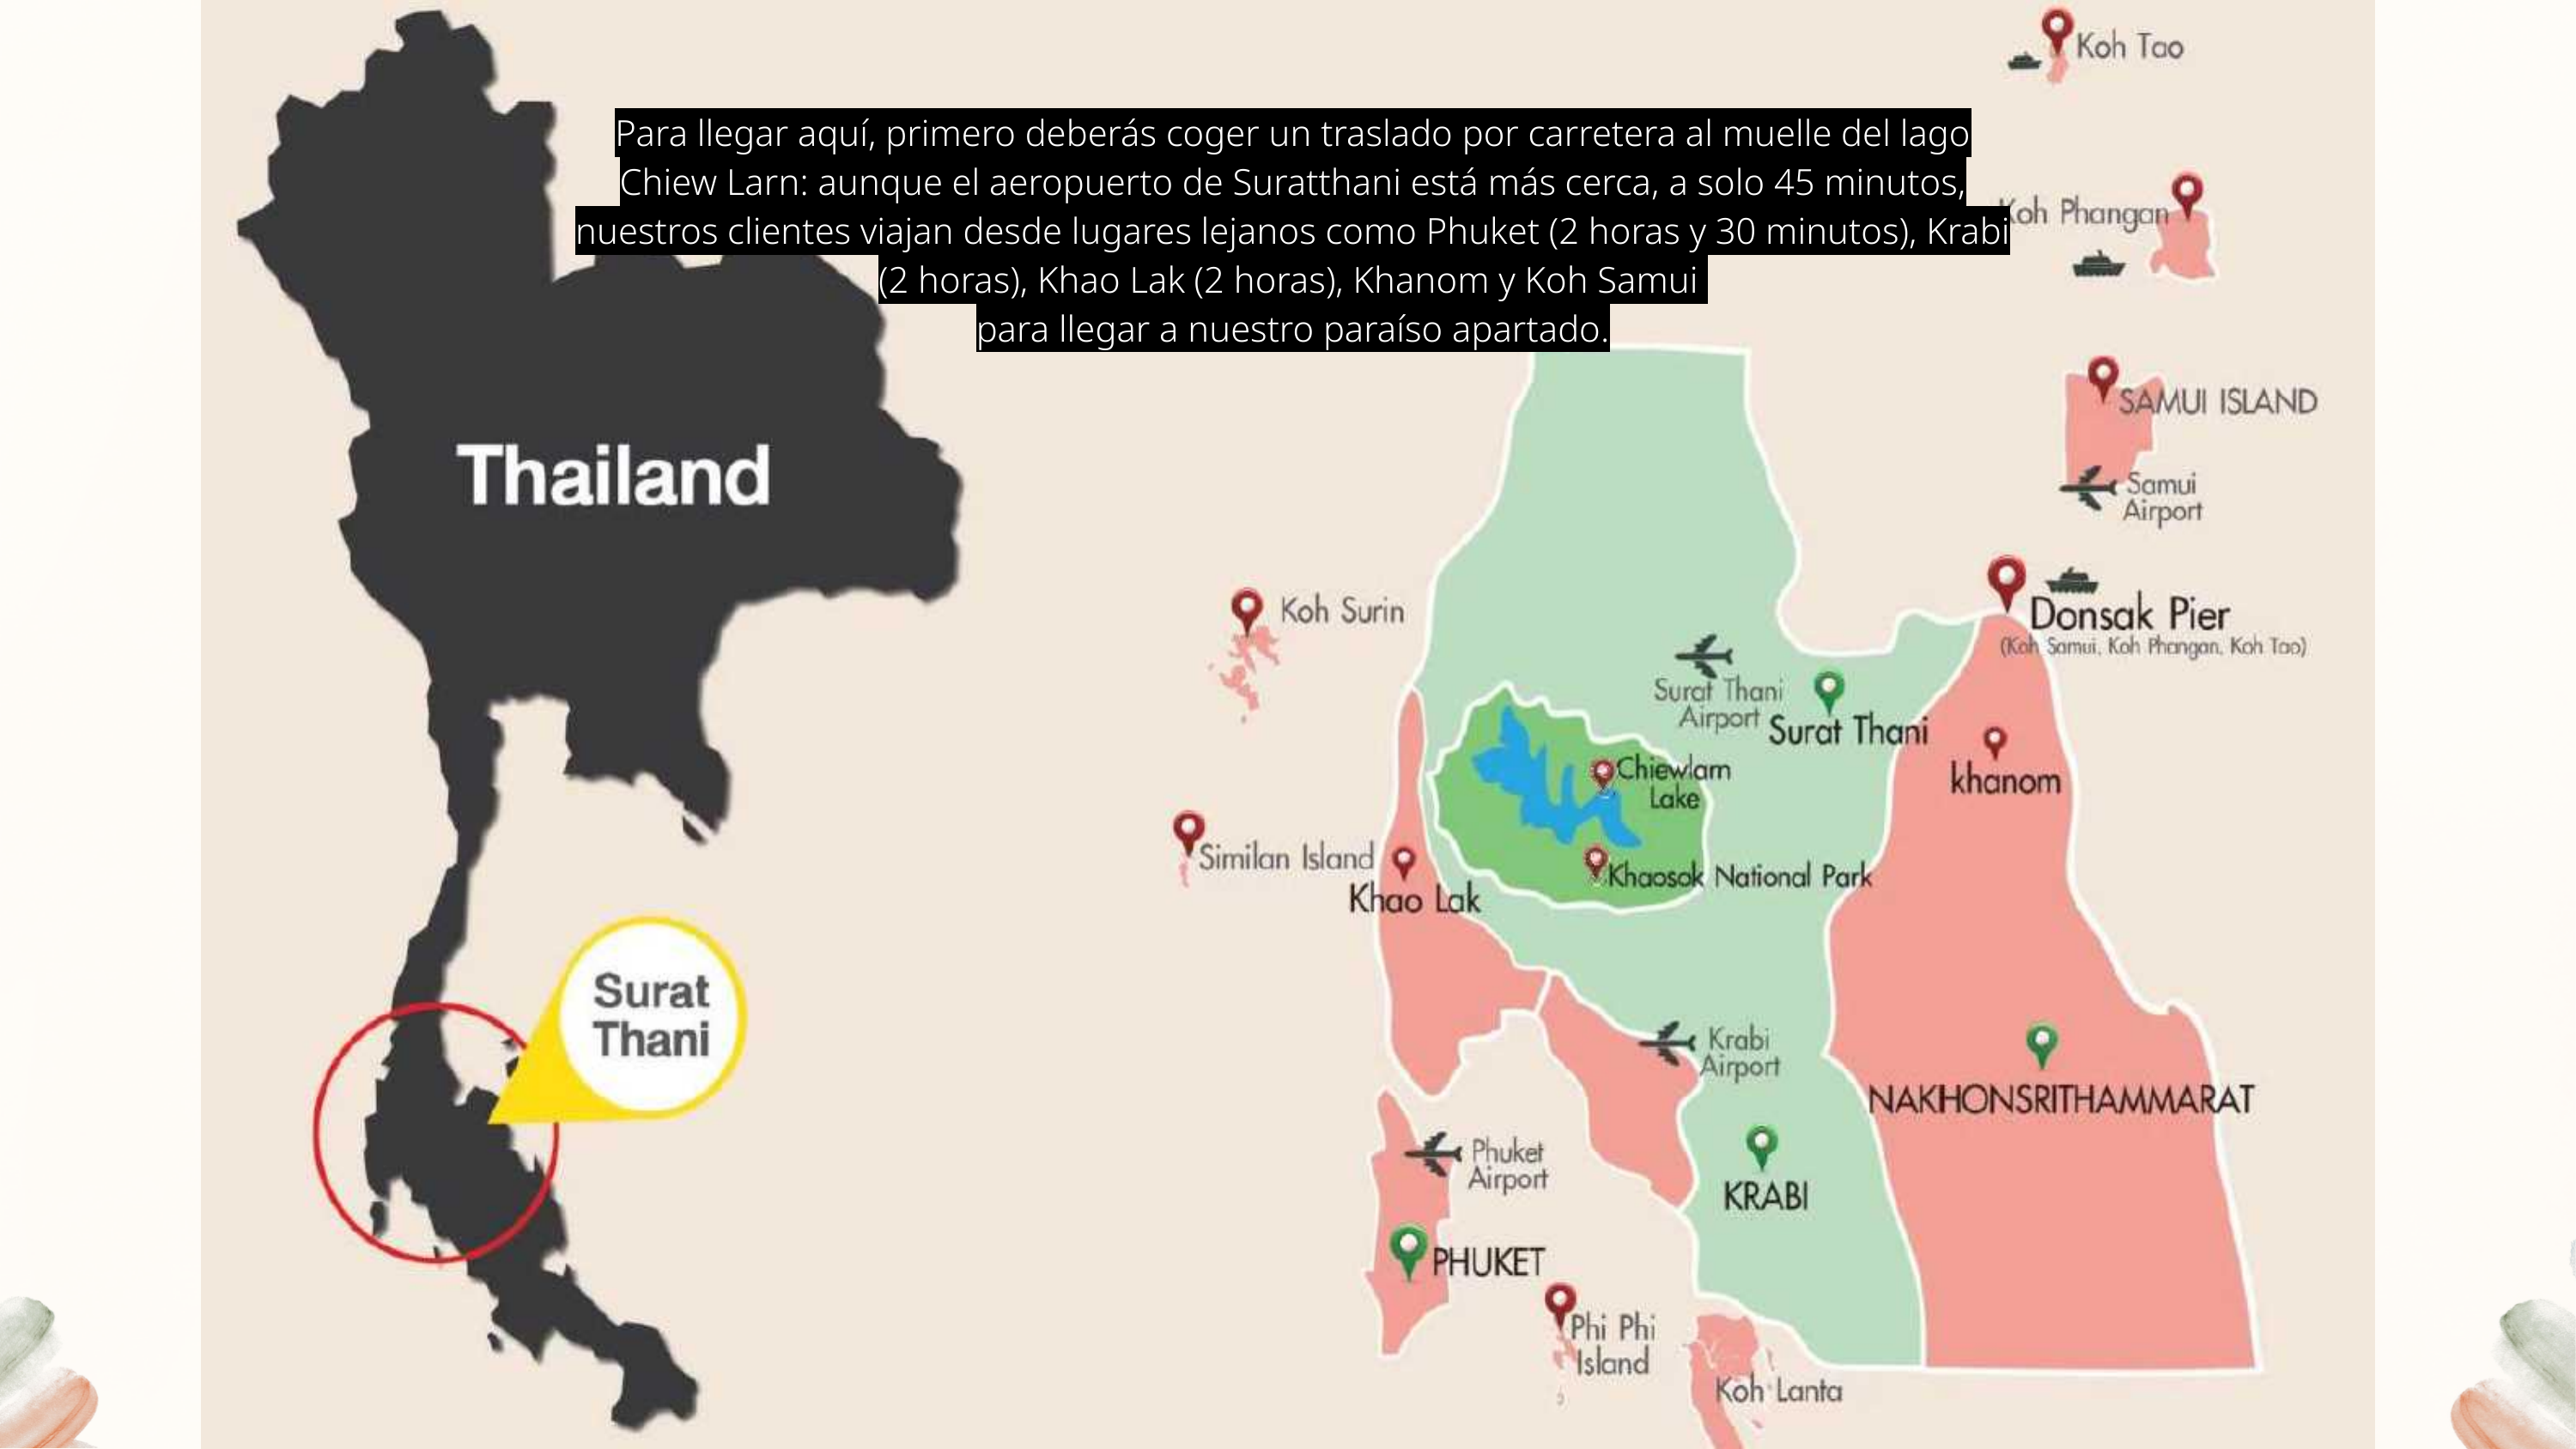

Para llegar aquí, primero deberás coger un traslado por carretera al muelle del lago Chiew Larn: aunque el aeropuerto de Suratthani está más cerca, a solo 45 minutos, nuestros clientes viajan desde lugares lejanos como Phuket (2 horas y 30 minutos), Krabi (2 horas), Khao Lak (2 horas), Khanom y Koh Samui
para llegar a nuestro paraíso apartado.